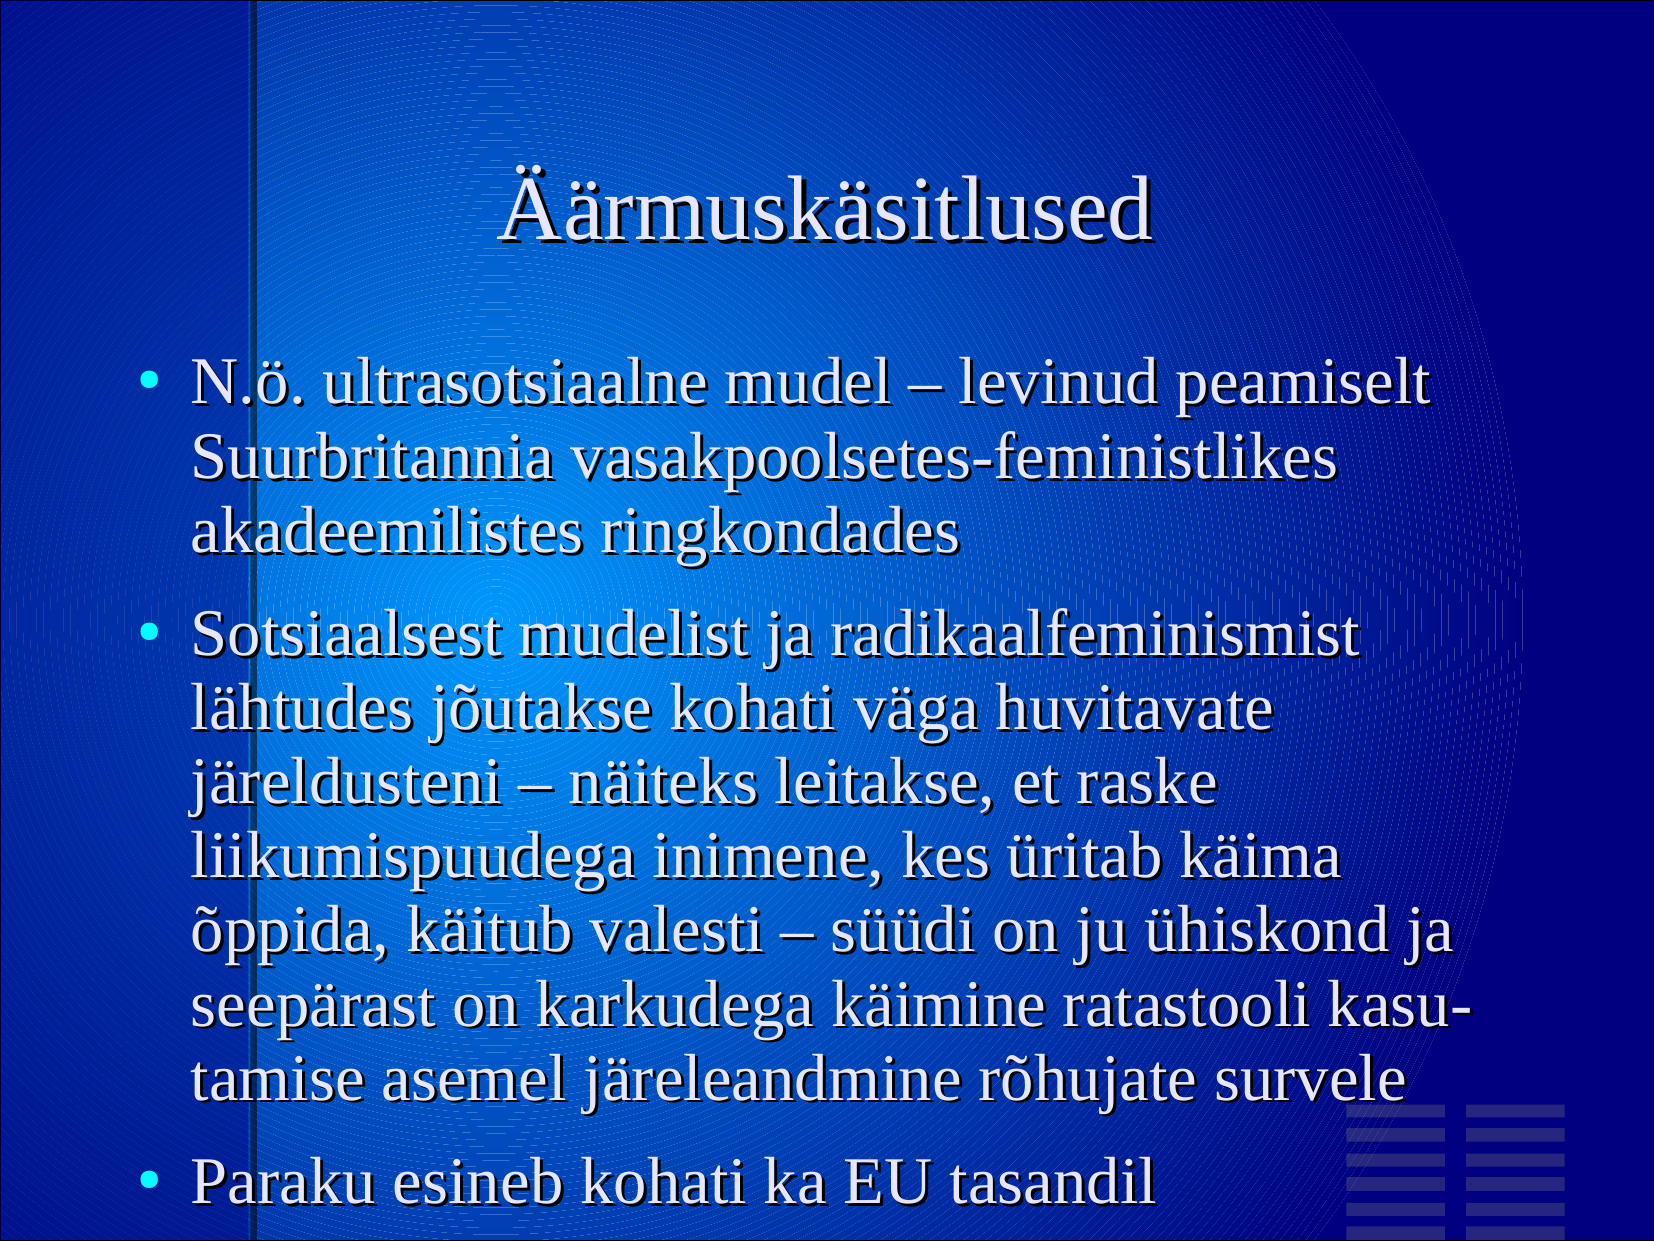

# Äärmuskäsitlused
N.ö. ultrasotsiaalne mudel – levinud peamiselt Suurbritannia vasakpoolsetes-feministlikes akadeemilistes ringkondades
Sotsiaalsest mudelist ja radikaalfeminismist lähtudes jõutakse kohati väga huvitavate järeldusteni – näiteks leitakse, et raske liikumispuudega inimene, kes üritab käima õppida, käitub valesti – süüdi on ju ühiskond ja seepärast on karkudega käimine ratastooli kasu-tamise asemel järeleandmine rõhujate survele
Paraku esineb kohati ka EU tasandil